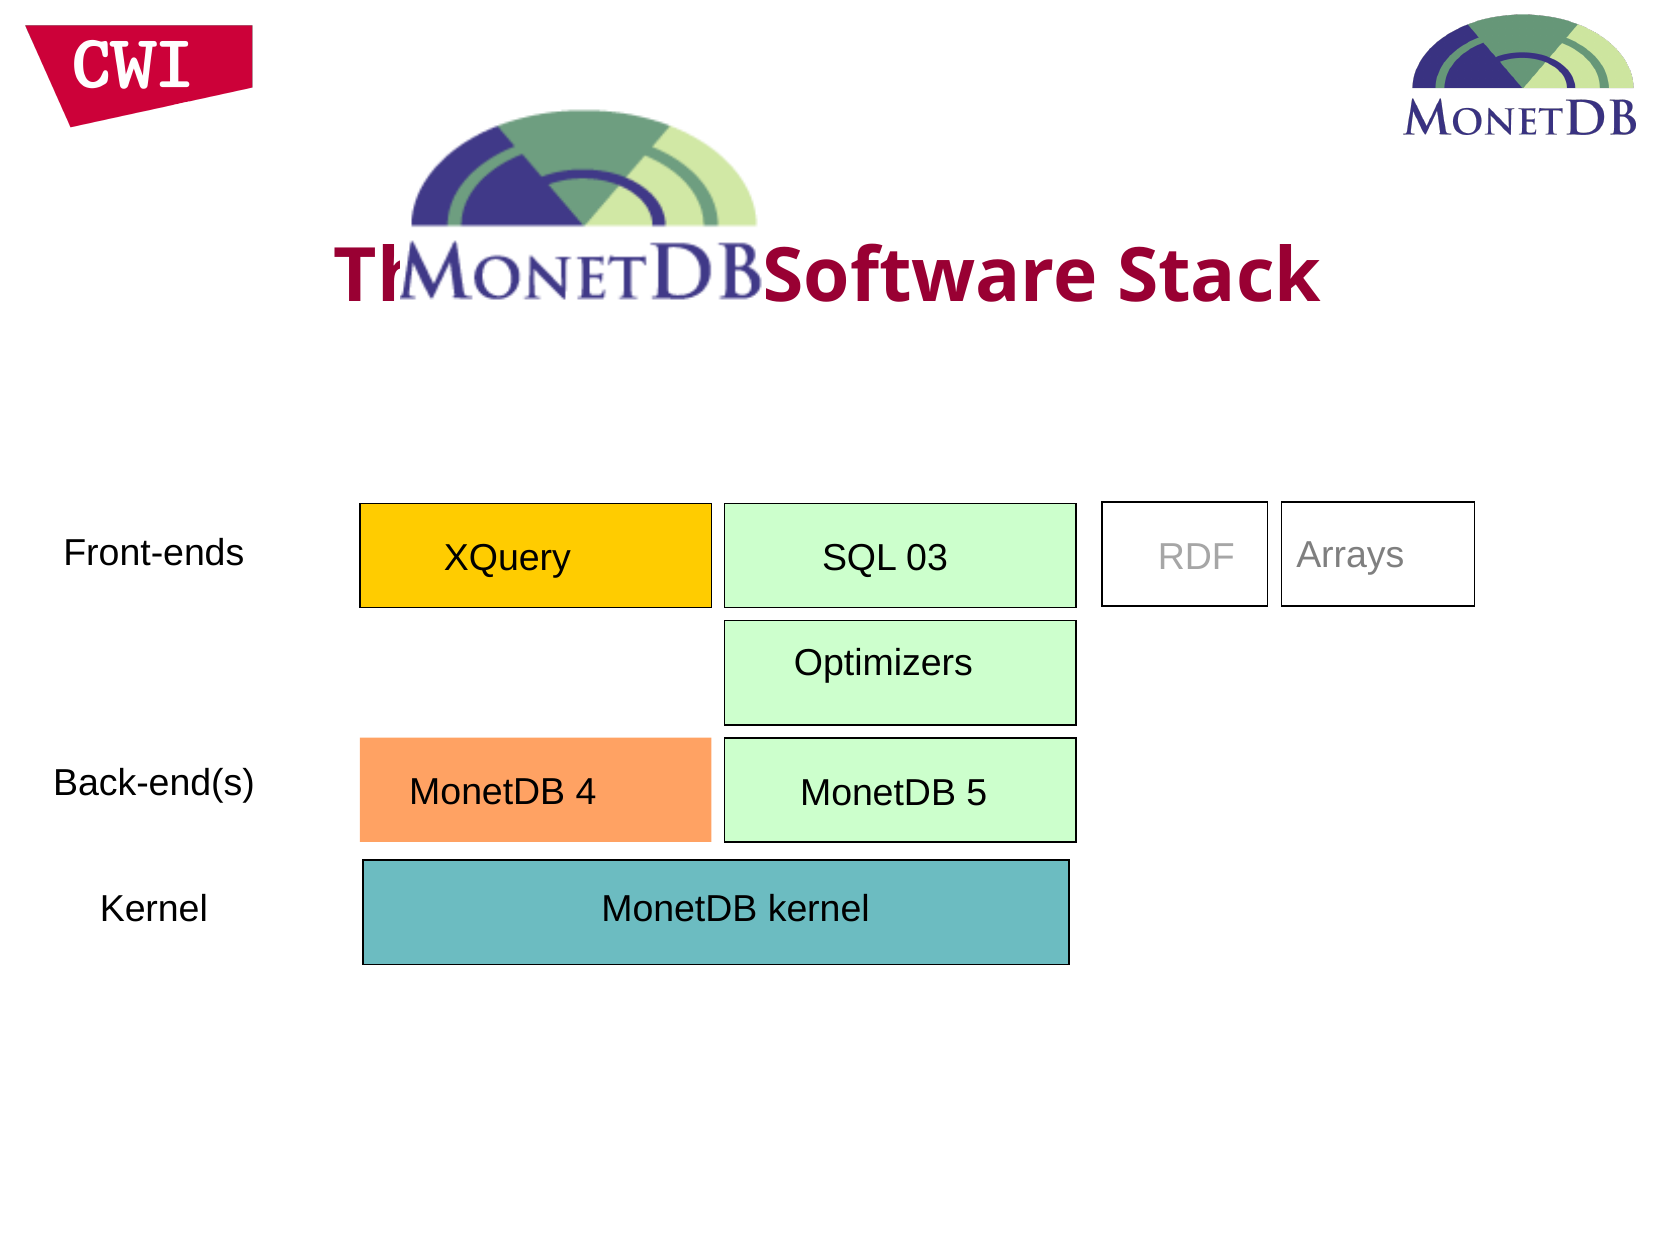

The Software Stack
Arrays
RDF
Front-ends
XQuery
SQL 03
Optimizers
Back-end(s)
MonetDB 4
MonetDB 5
MonetDB kernel
Kernel